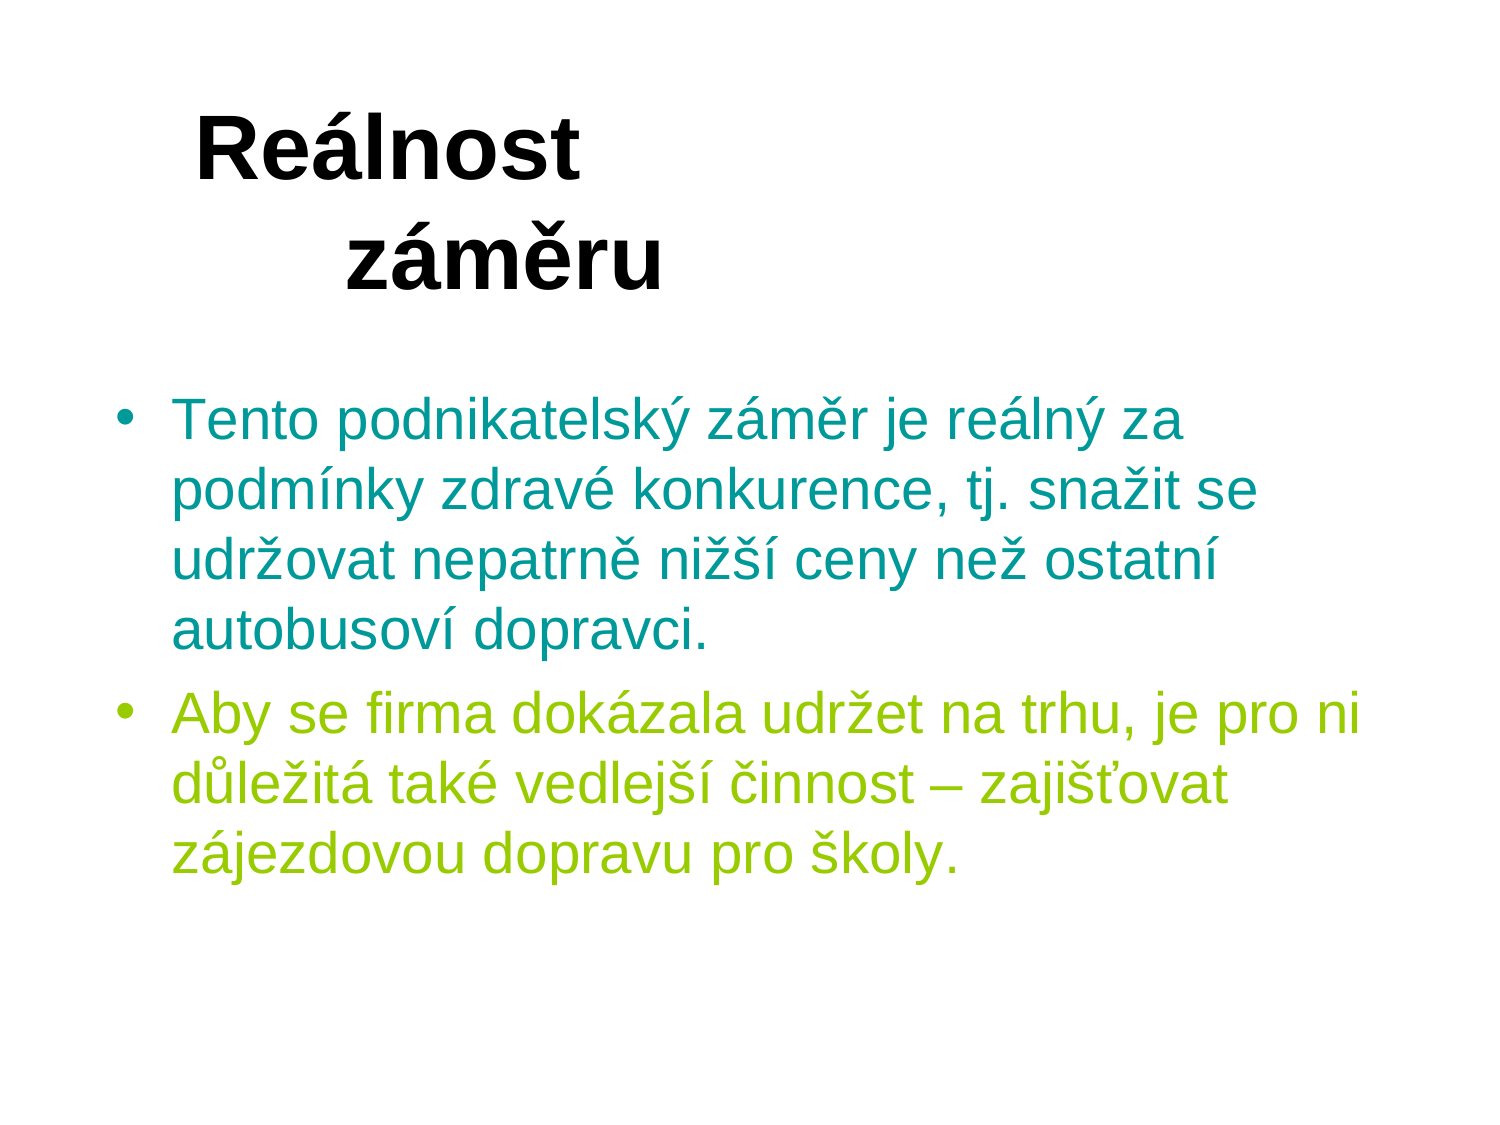

# Reálnost záměru
Tento podnikatelský záměr je reálný za podmínky zdravé konkurence, tj. snažit se udržovat nepatrně nižší ceny než ostatní autobusoví dopravci.
Aby se firma dokázala udržet na trhu, je pro ni důležitá také vedlejší činnost – zajišťovat zájezdovou dopravu pro školy.